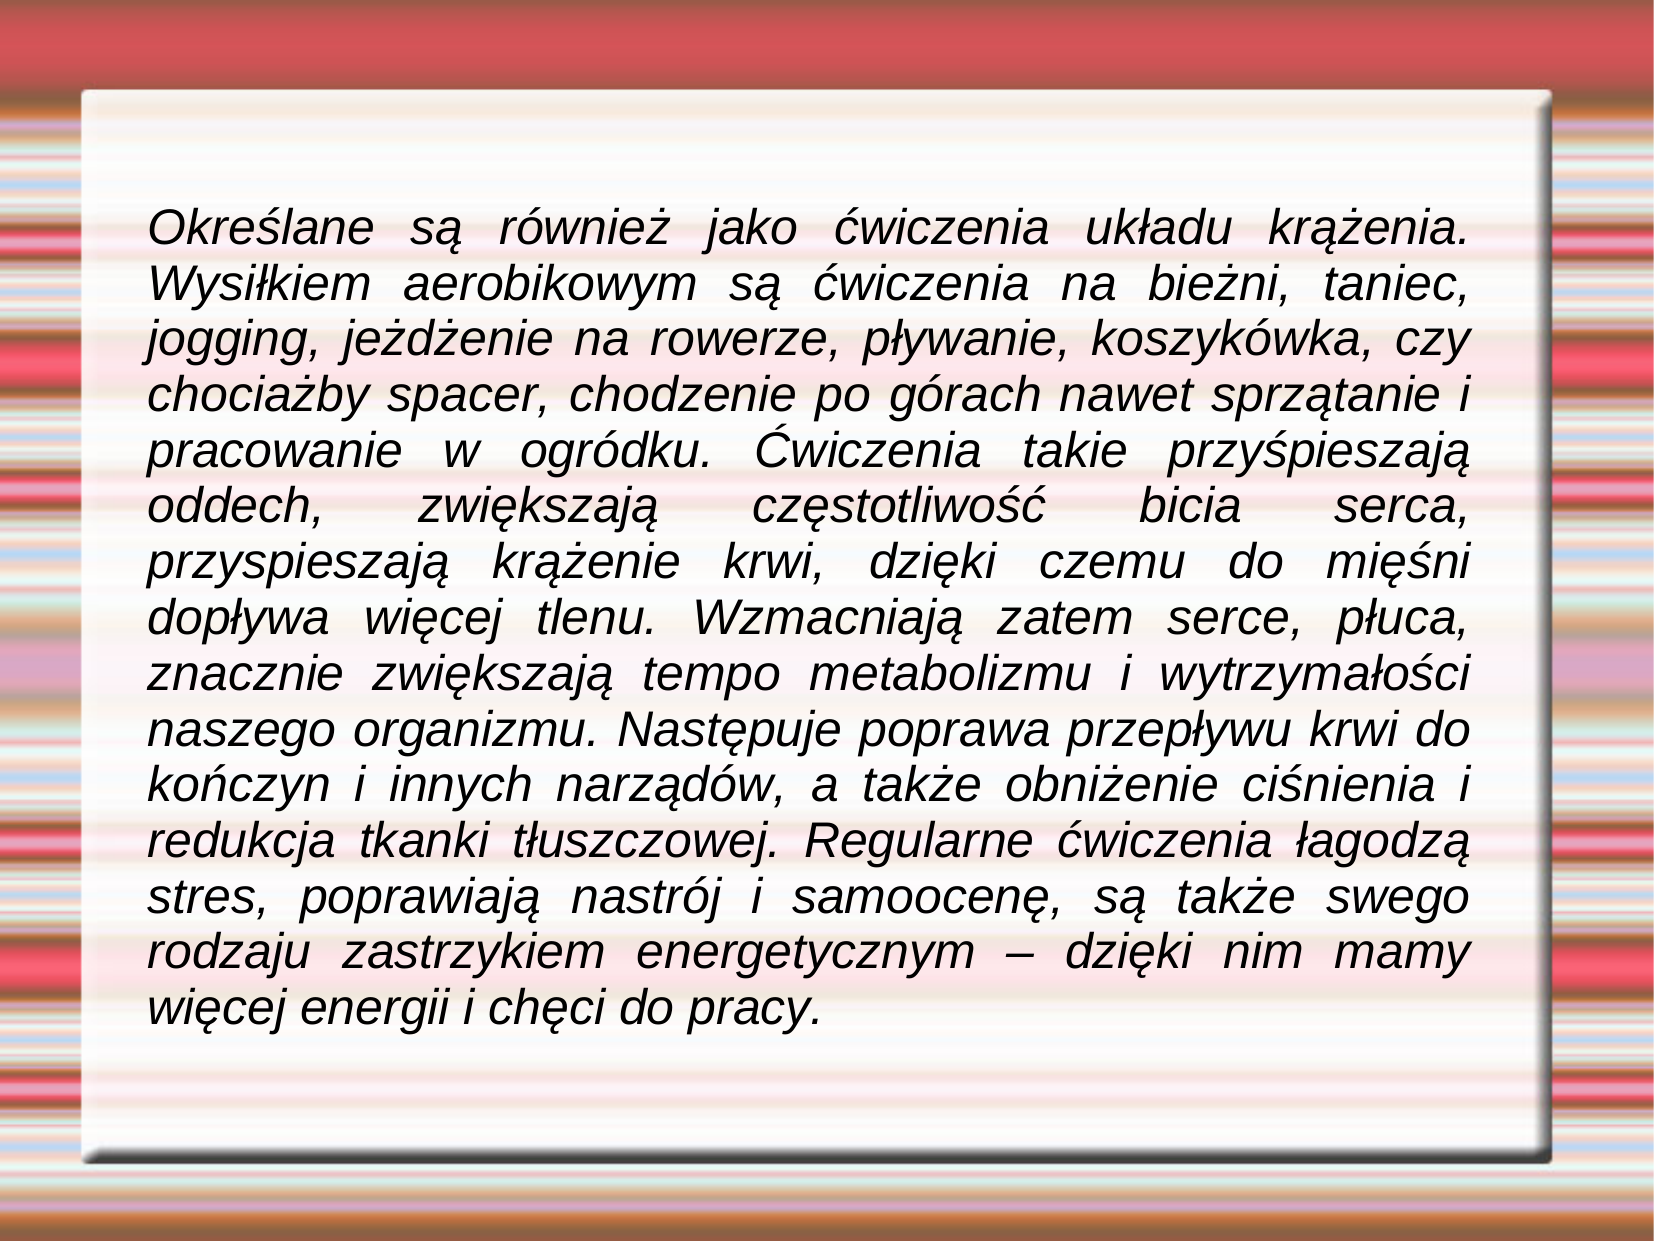

# Określane są również jako ćwiczenia układu krążenia. Wysiłkiem aerobikowym są ćwiczenia na bieżni, taniec, jogging, jeżdżenie na rowerze, pływanie, koszykówka, czy chociażby spacer, chodzenie po górach nawet sprzątanie i pracowanie w ogródku. Ćwiczenia takie przyśpieszają oddech, zwiększają częstotliwość bicia serca, przyspieszają krążenie krwi, dzięki czemu do mięśni dopływa więcej tlenu. Wzmacniają zatem serce, płuca, znacznie zwiększają tempo metabolizmu i wytrzymałości naszego organizmu. Następuje poprawa przepływu krwi do kończyn i innych narządów, a także obniżenie ciśnienia i redukcja tkanki tłuszczowej. Regularne ćwiczenia łagodzą stres, poprawiają nastrój i samoocenę, są także swego rodzaju zastrzykiem energetycznym – dzięki nim mamy więcej energii i chęci do pracy.